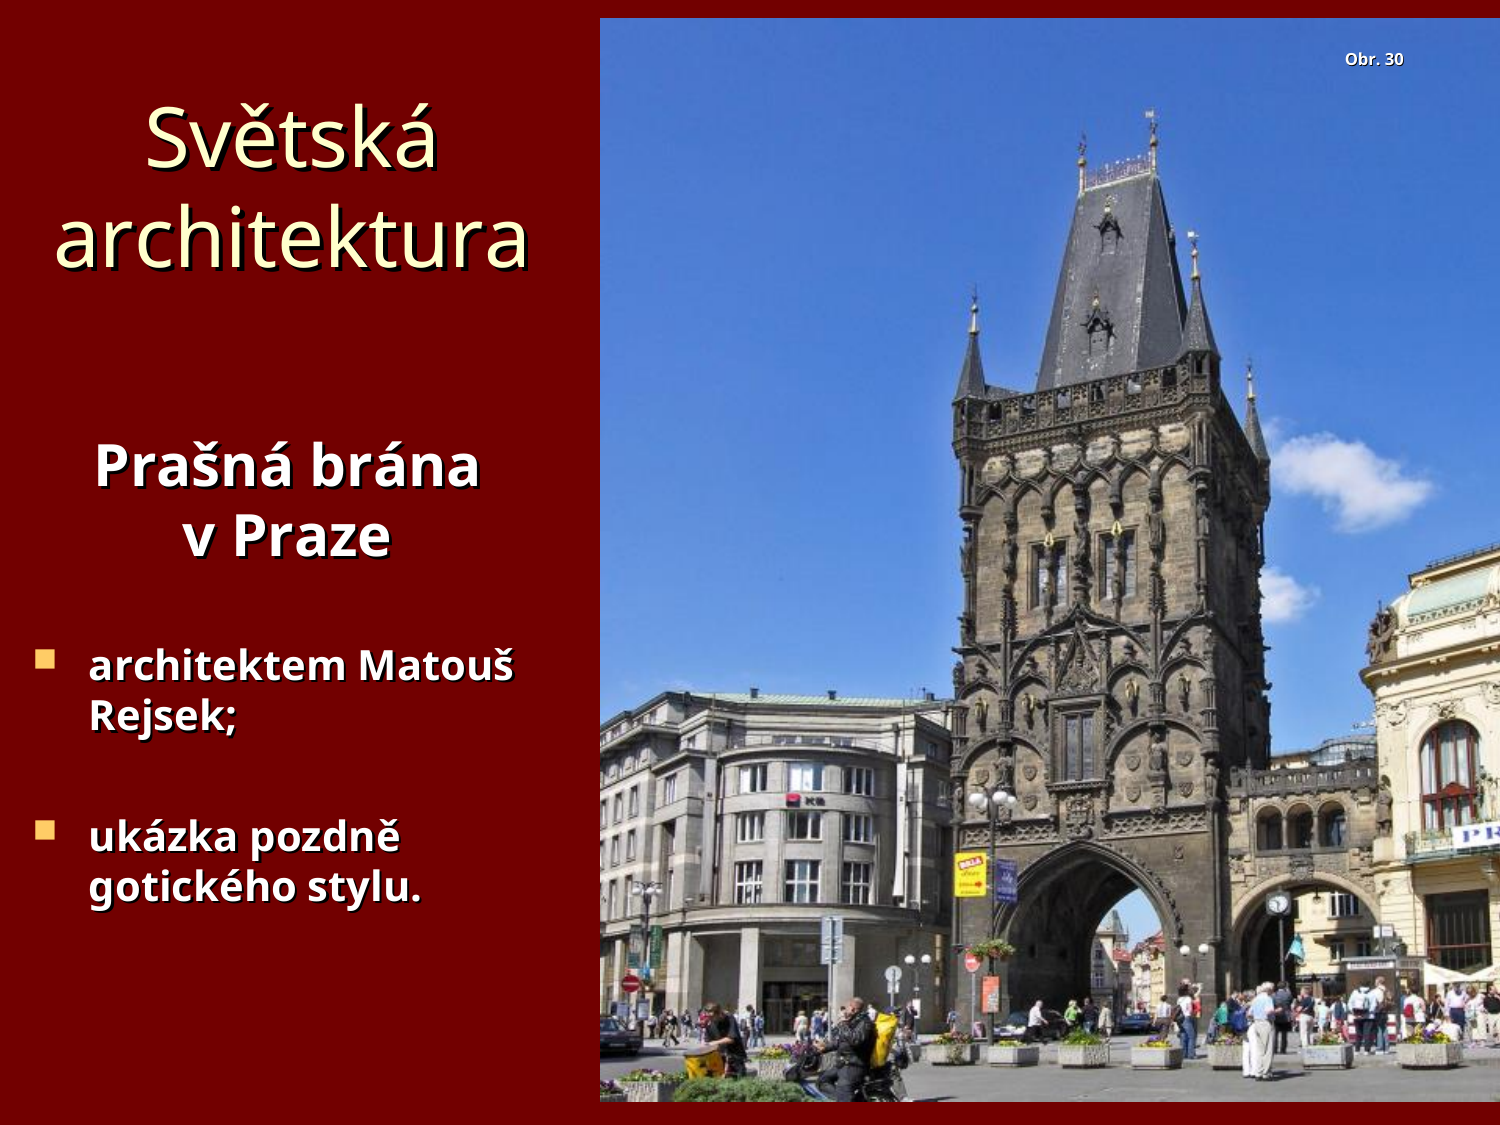

Obr. 30
# Světská architektura
 Prašná brána 	v Praze
architektem Matouš Rejsek;
ukázka pozdně gotického stylu.